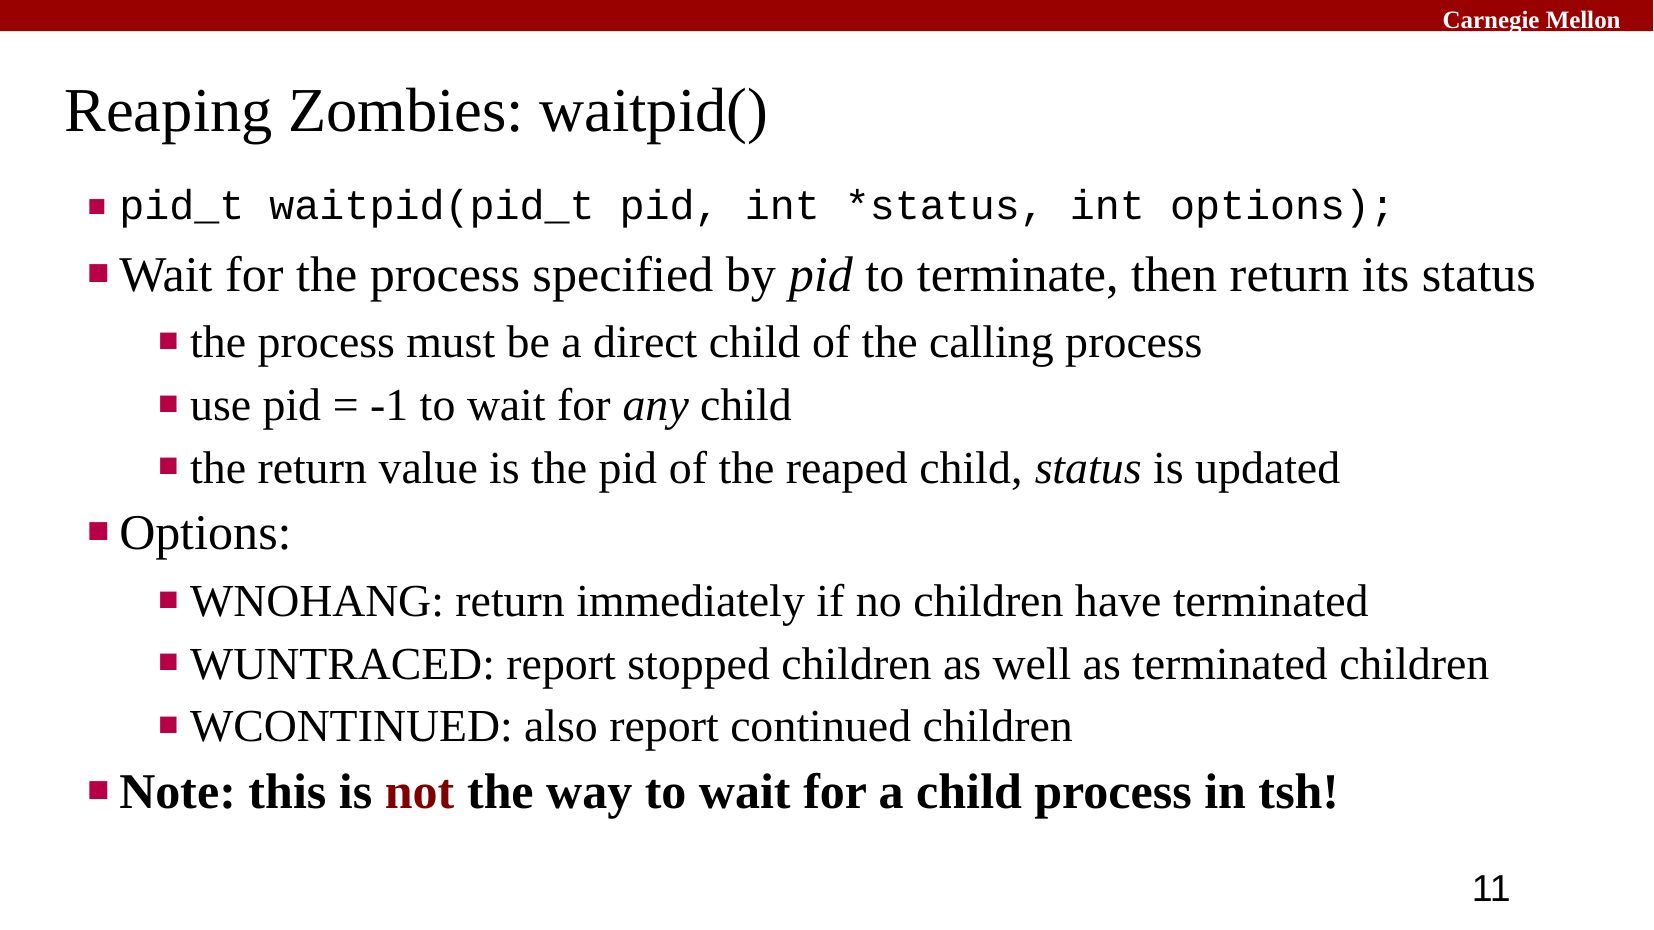

# Reaping Zombies: waitpid()
pid_t waitpid(pid_t pid, int *status, int options);
Wait for the process specified by pid to terminate, then return its status
the process must be a direct child of the calling process
use pid = -1 to wait for any child
the return value is the pid of the reaped child, status is updated
Options:
WNOHANG: return immediately if no children have terminated
WUNTRACED: report stopped children as well as terminated children
WCONTINUED: also report continued children
Note: this is not the way to wait for a child process in tsh!